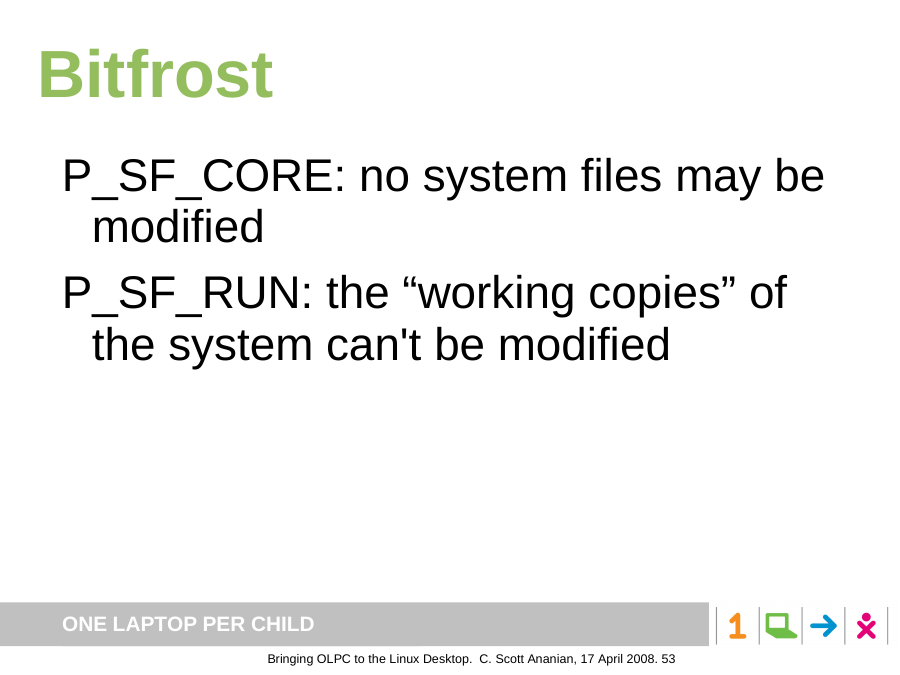

# Bitfrost
P_SF_CORE: no system files may be modified
P_SF_RUN: the “working copies” of the system can't be modified